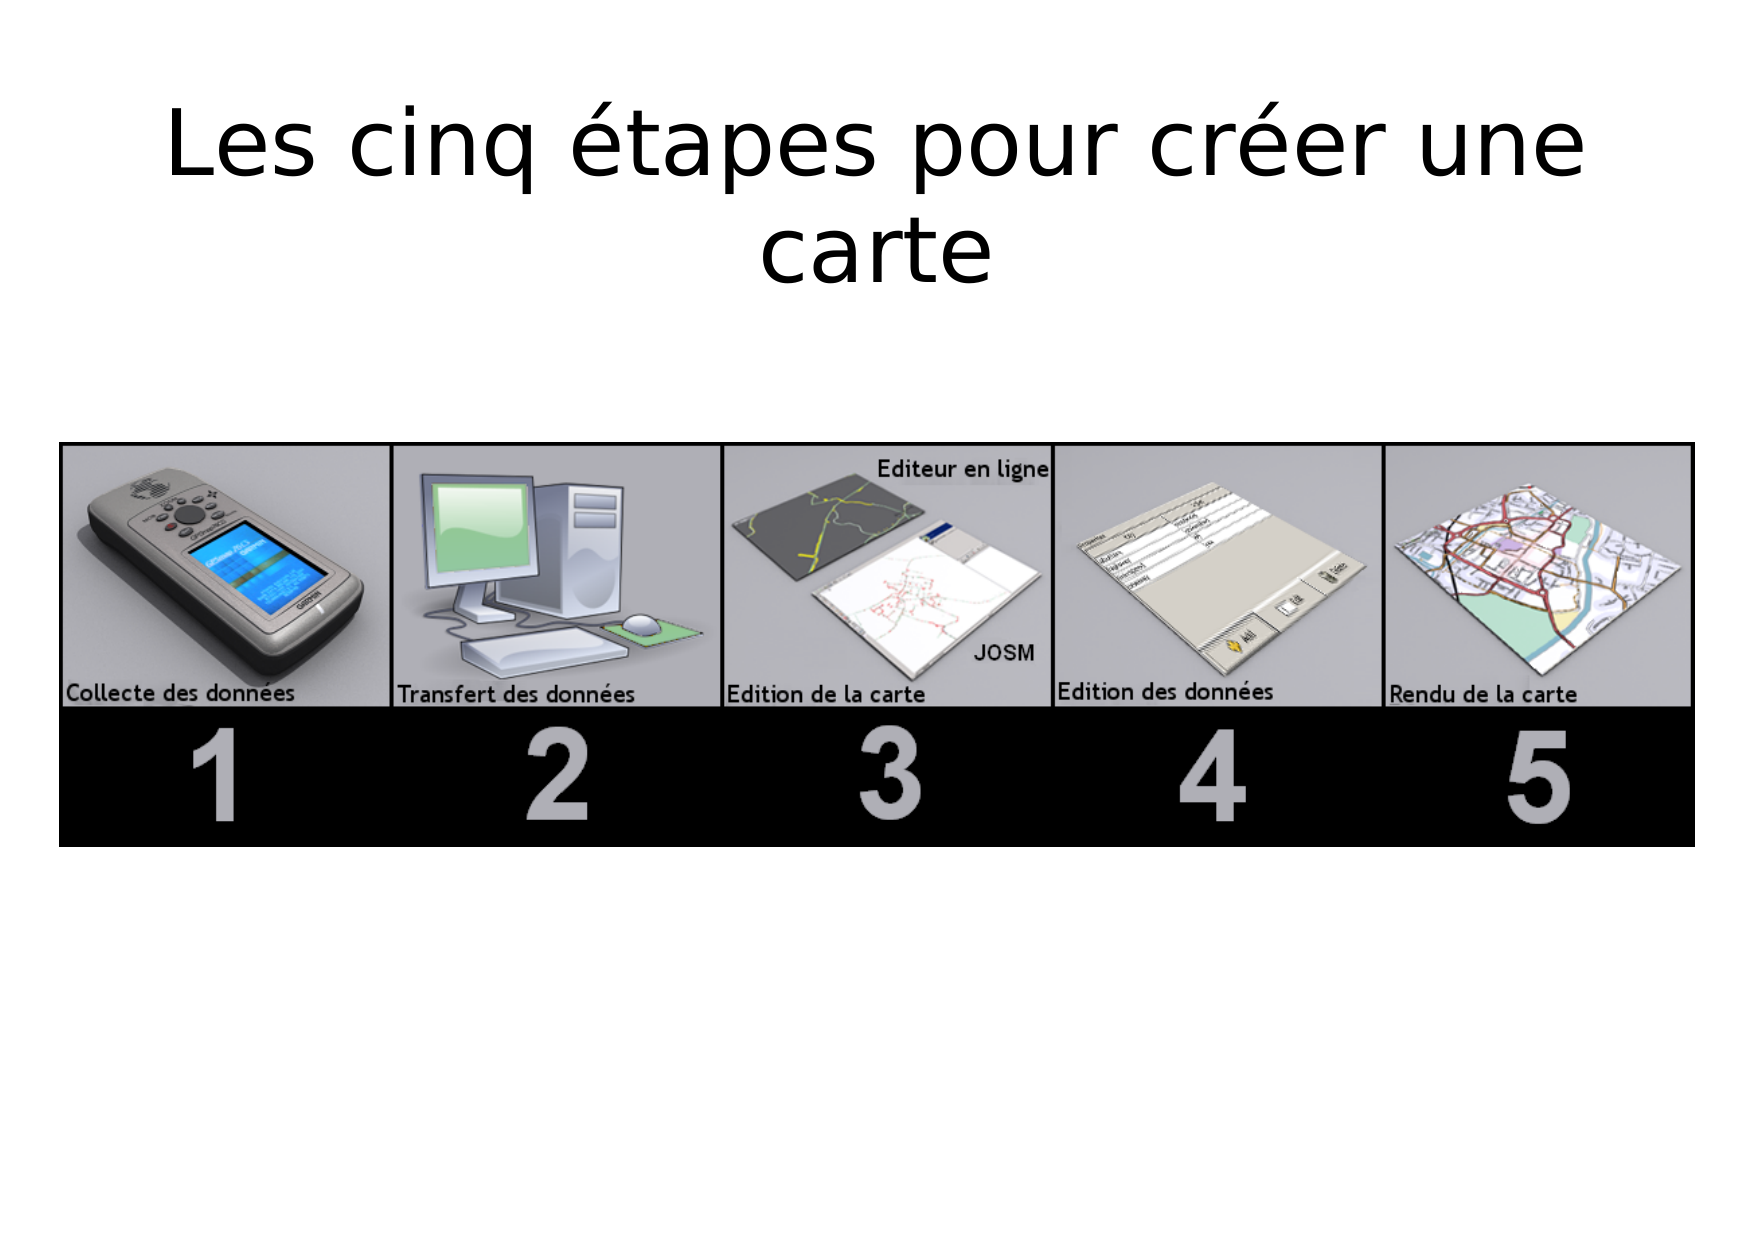

# Les cinq étapes pour créer une carte